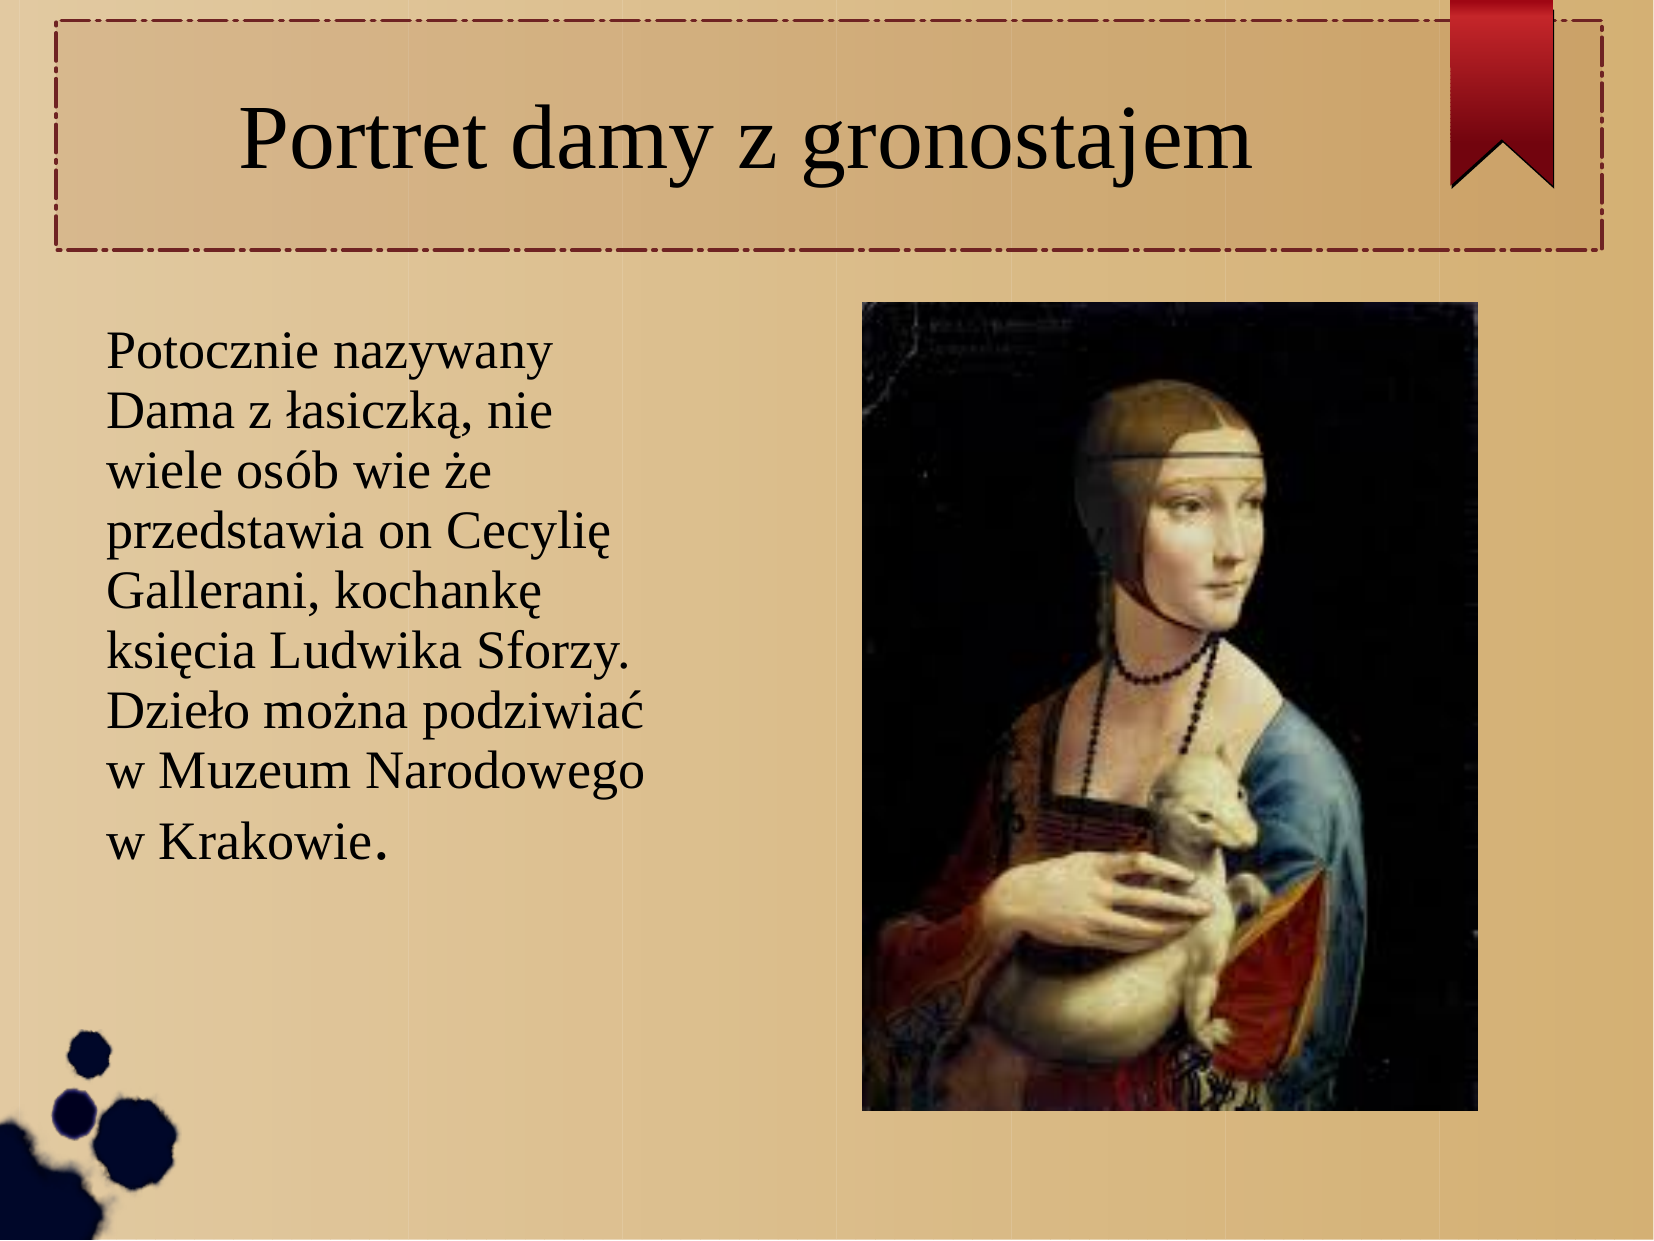

# Portret damy z gronostajem
Potocznie nazywany Dama z łasiczką, nie wiele osób wie że przedstawia on Cecylię Gallerani, kochankę księcia Ludwika Sforzy. Dzieło można podziwiać w Muzeum Narodowego w Krakowie.